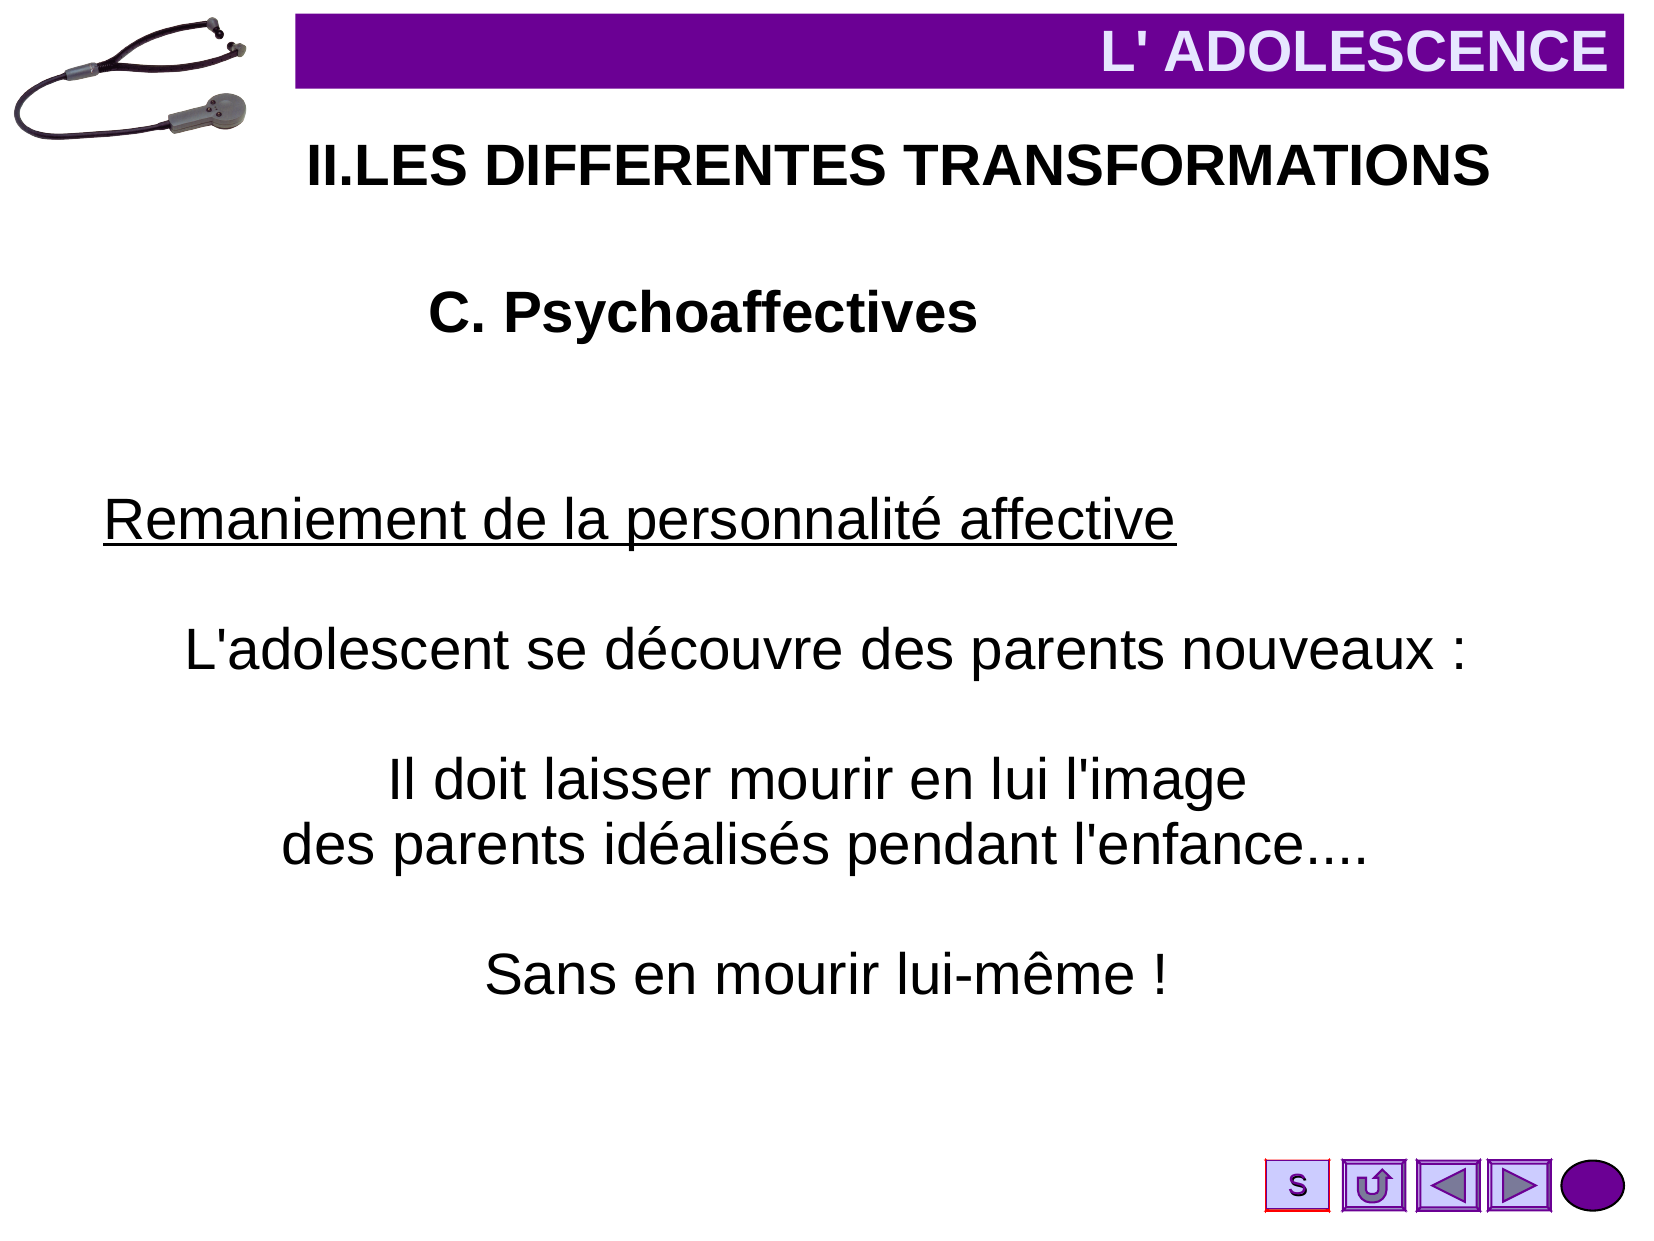

L' ADOLESCENCE
II.LES DIFFERENTES TRANSFORMATIONS
C. Psychoaffectives
Remaniement de la personnalité affective
L'adolescent se découvre des parents nouveaux :
Il doit laisser mourir en lui l'image
des parents idéalisés pendant l'enfance....
Sans en mourir lui-même !